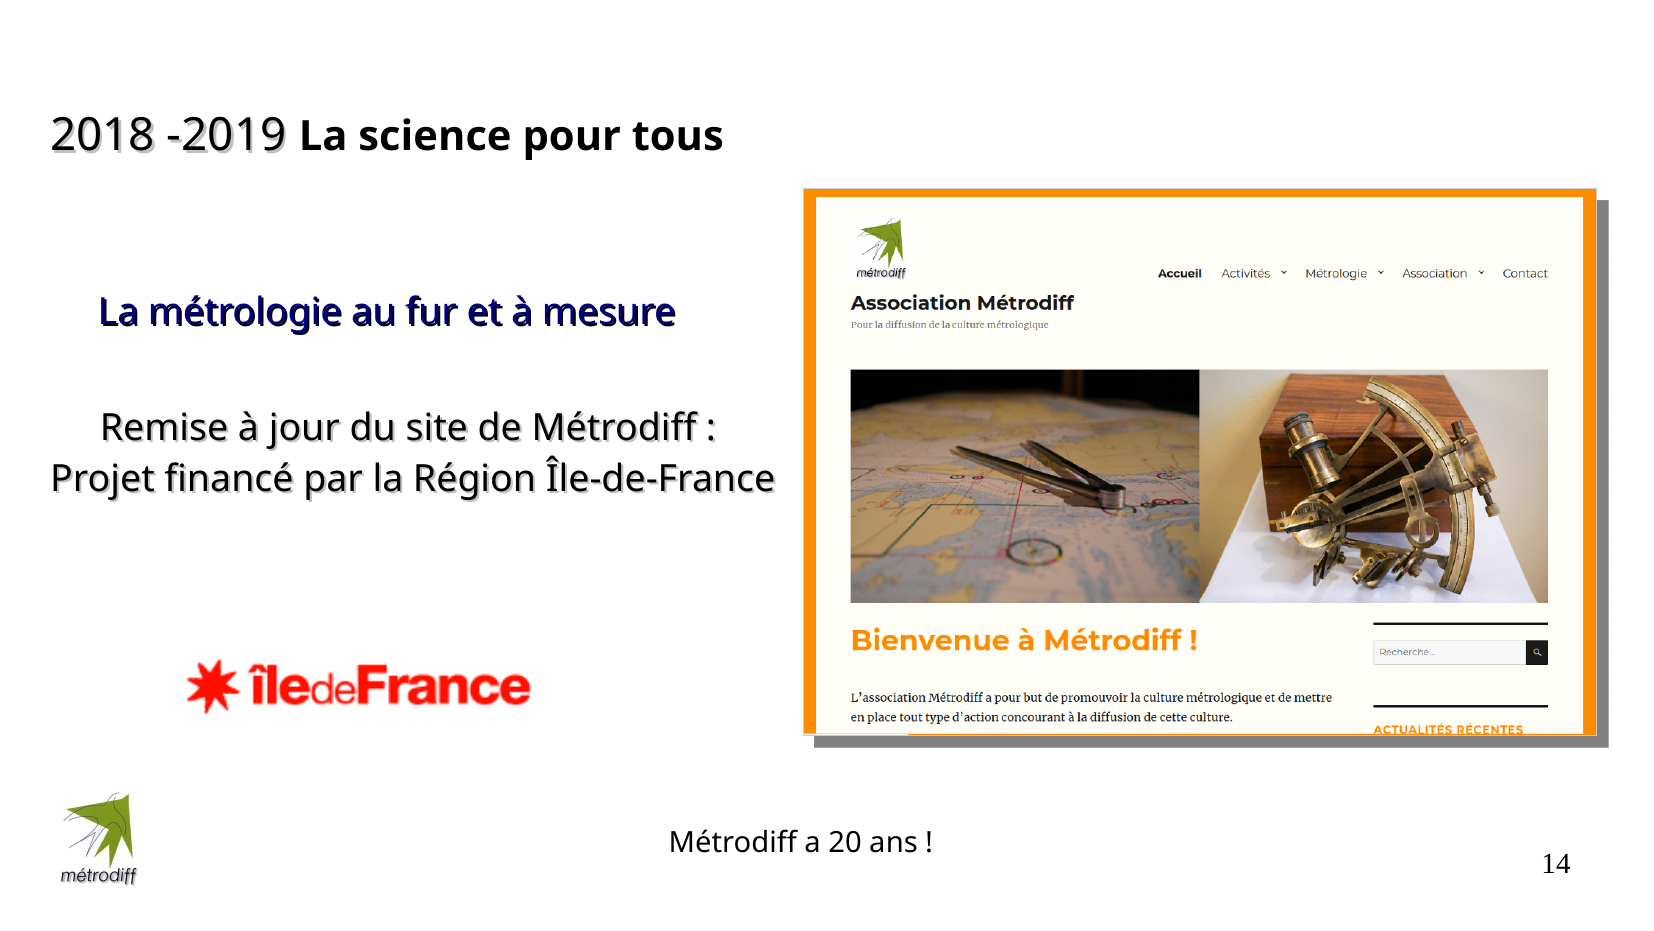

2018 -2019 La science pour tous
La métrologie au fur et à mesure
Remise à jour du site de Métrodiff :
Projet financé par la Région Île-de-France
 Métrodiff a 20 ans !
14